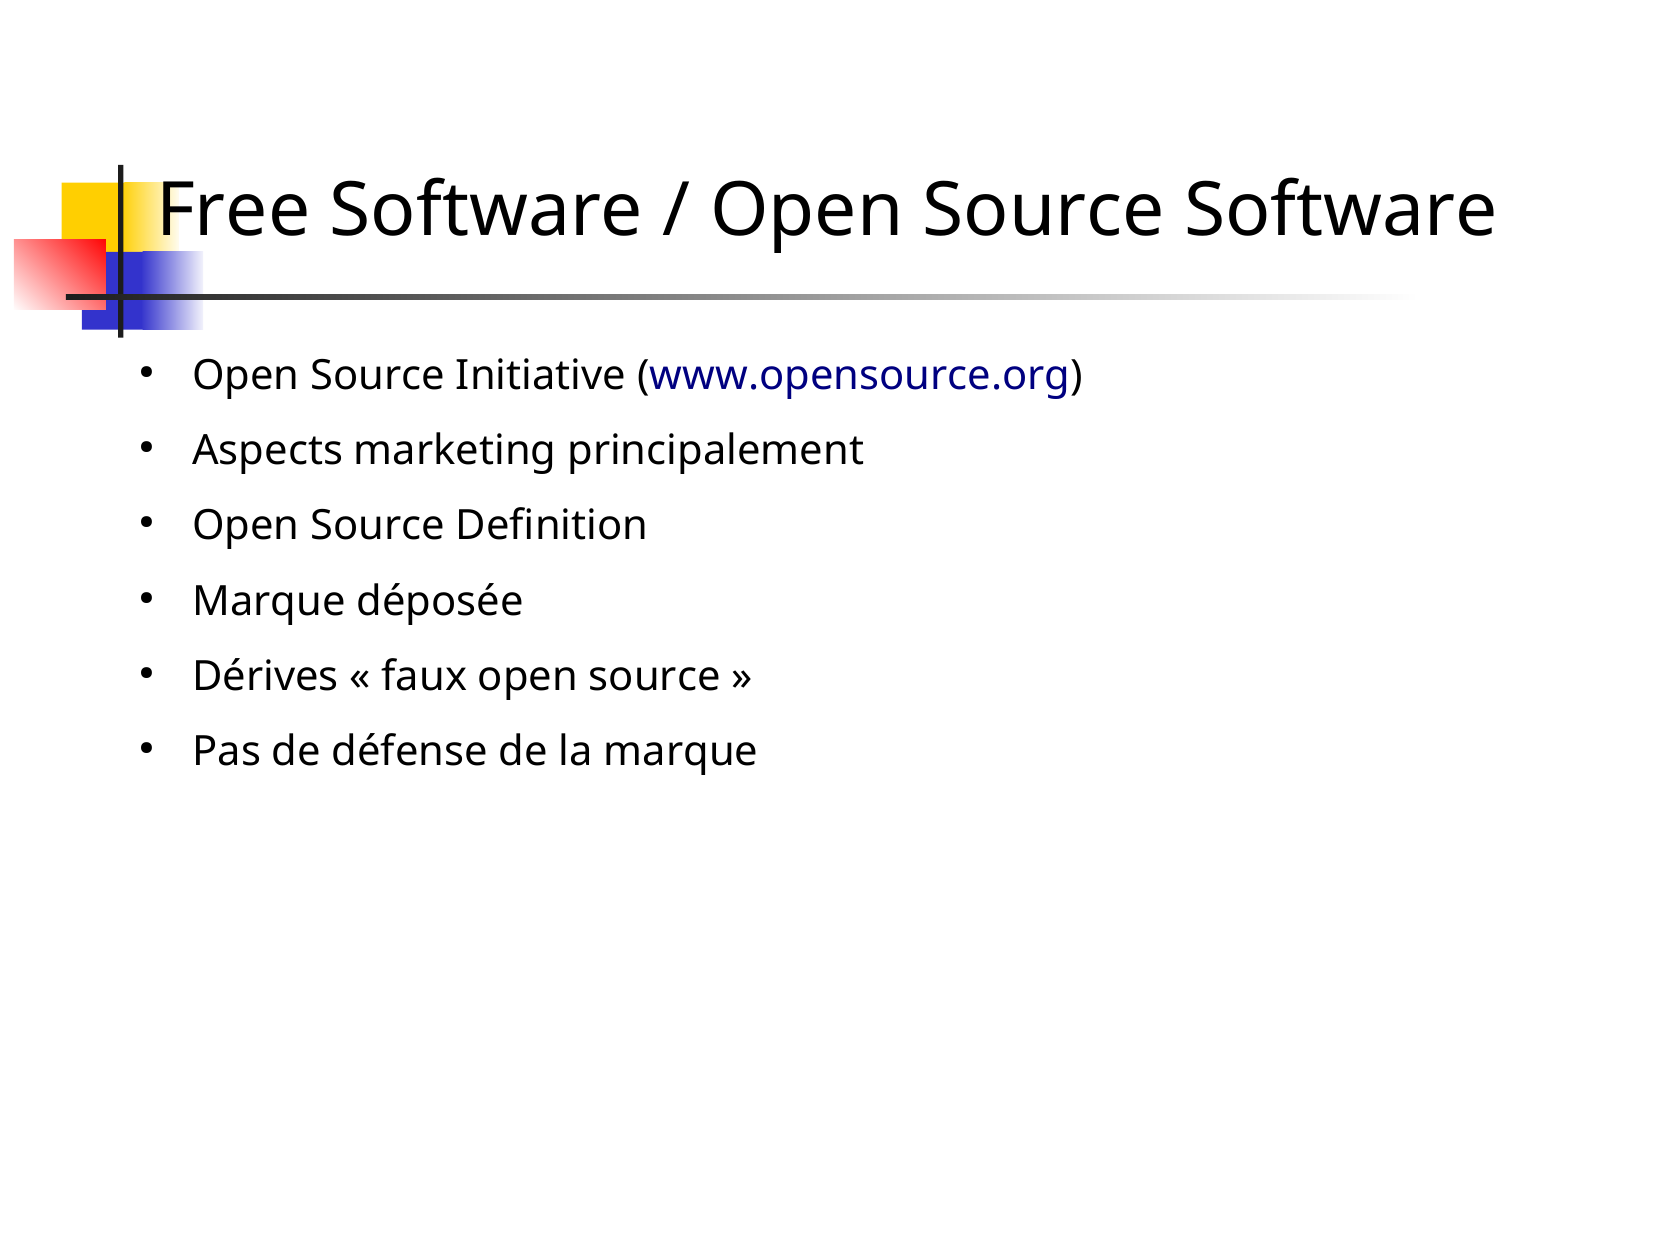

# Free Software / Open Source Software
Open Source Initiative (www.opensource.org)
Aspects marketing principalement
Open Source Definition
Marque déposée
Dérives « faux open source »
Pas de défense de la marque